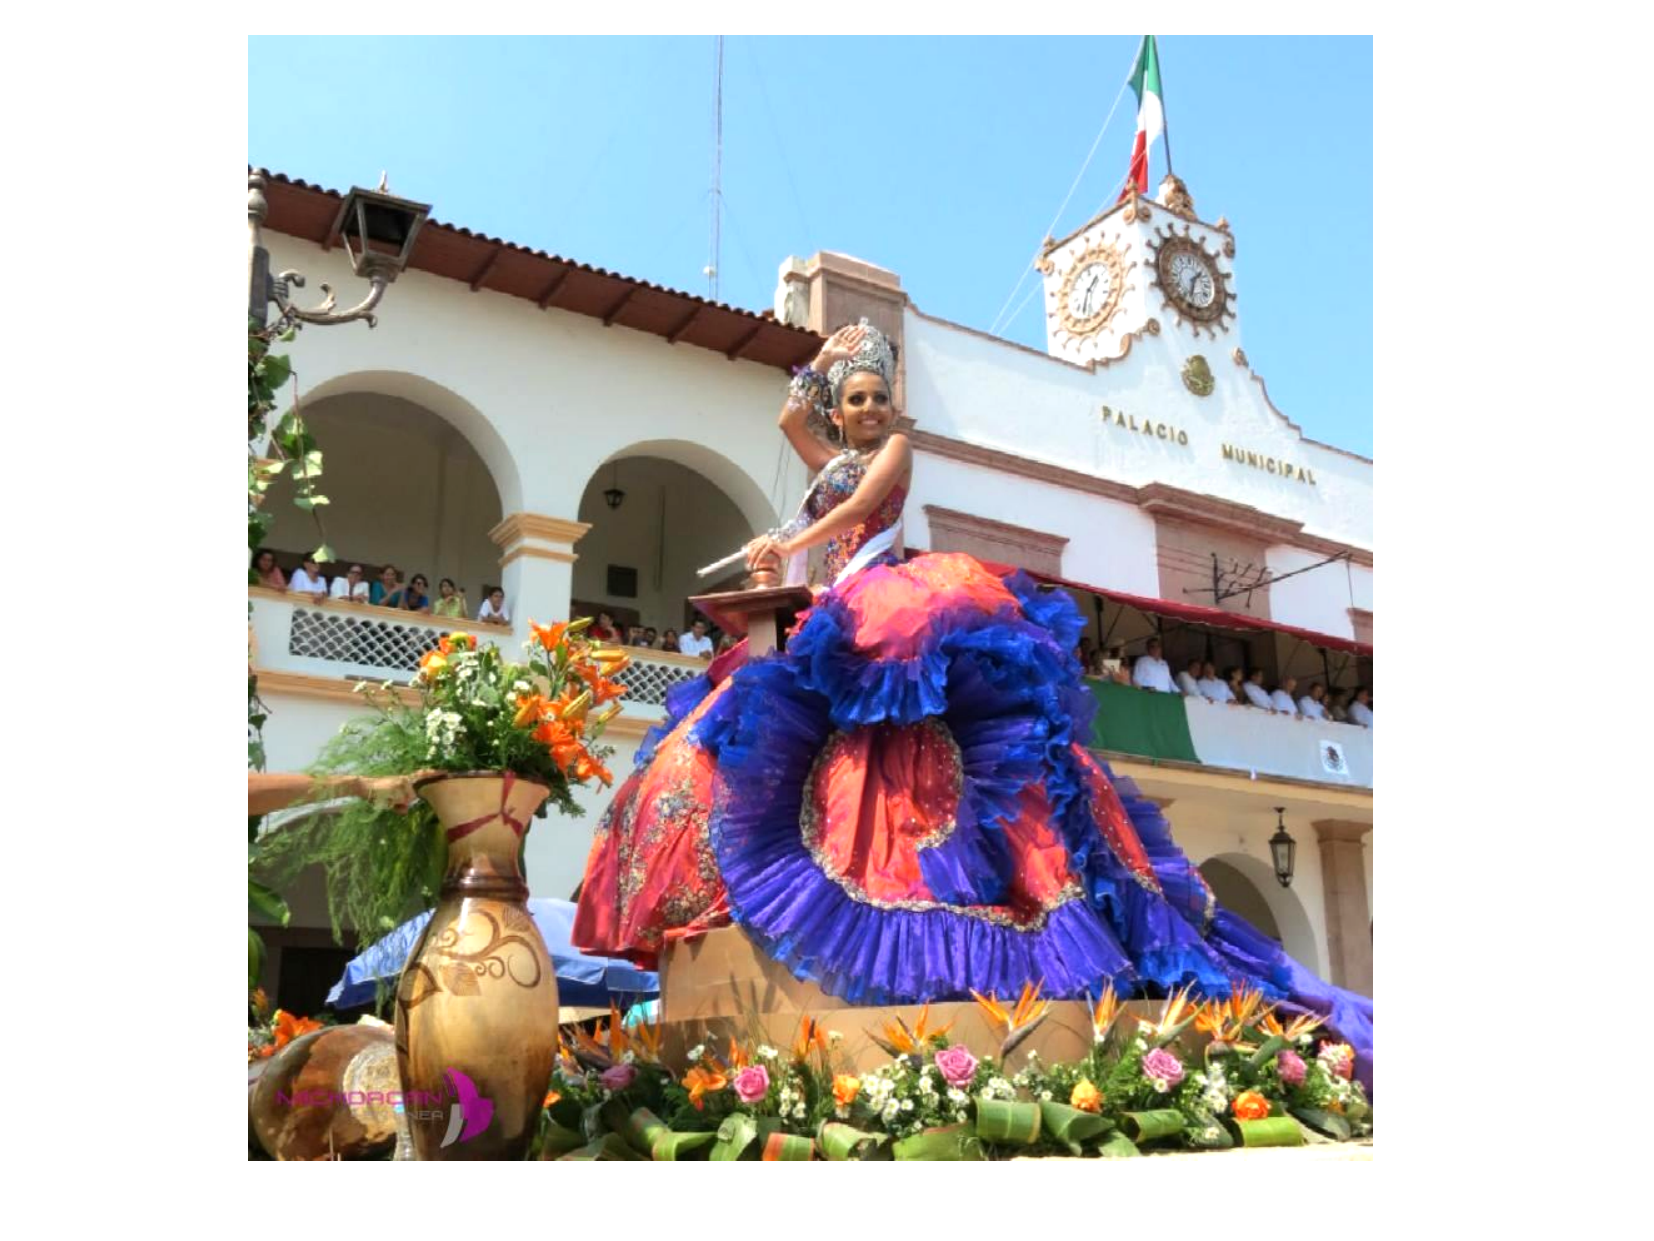

’’ Dicen que hay que ver para creer así que parate frente al espejo y comienza a creer en ti ’’
Mentes Millonarias